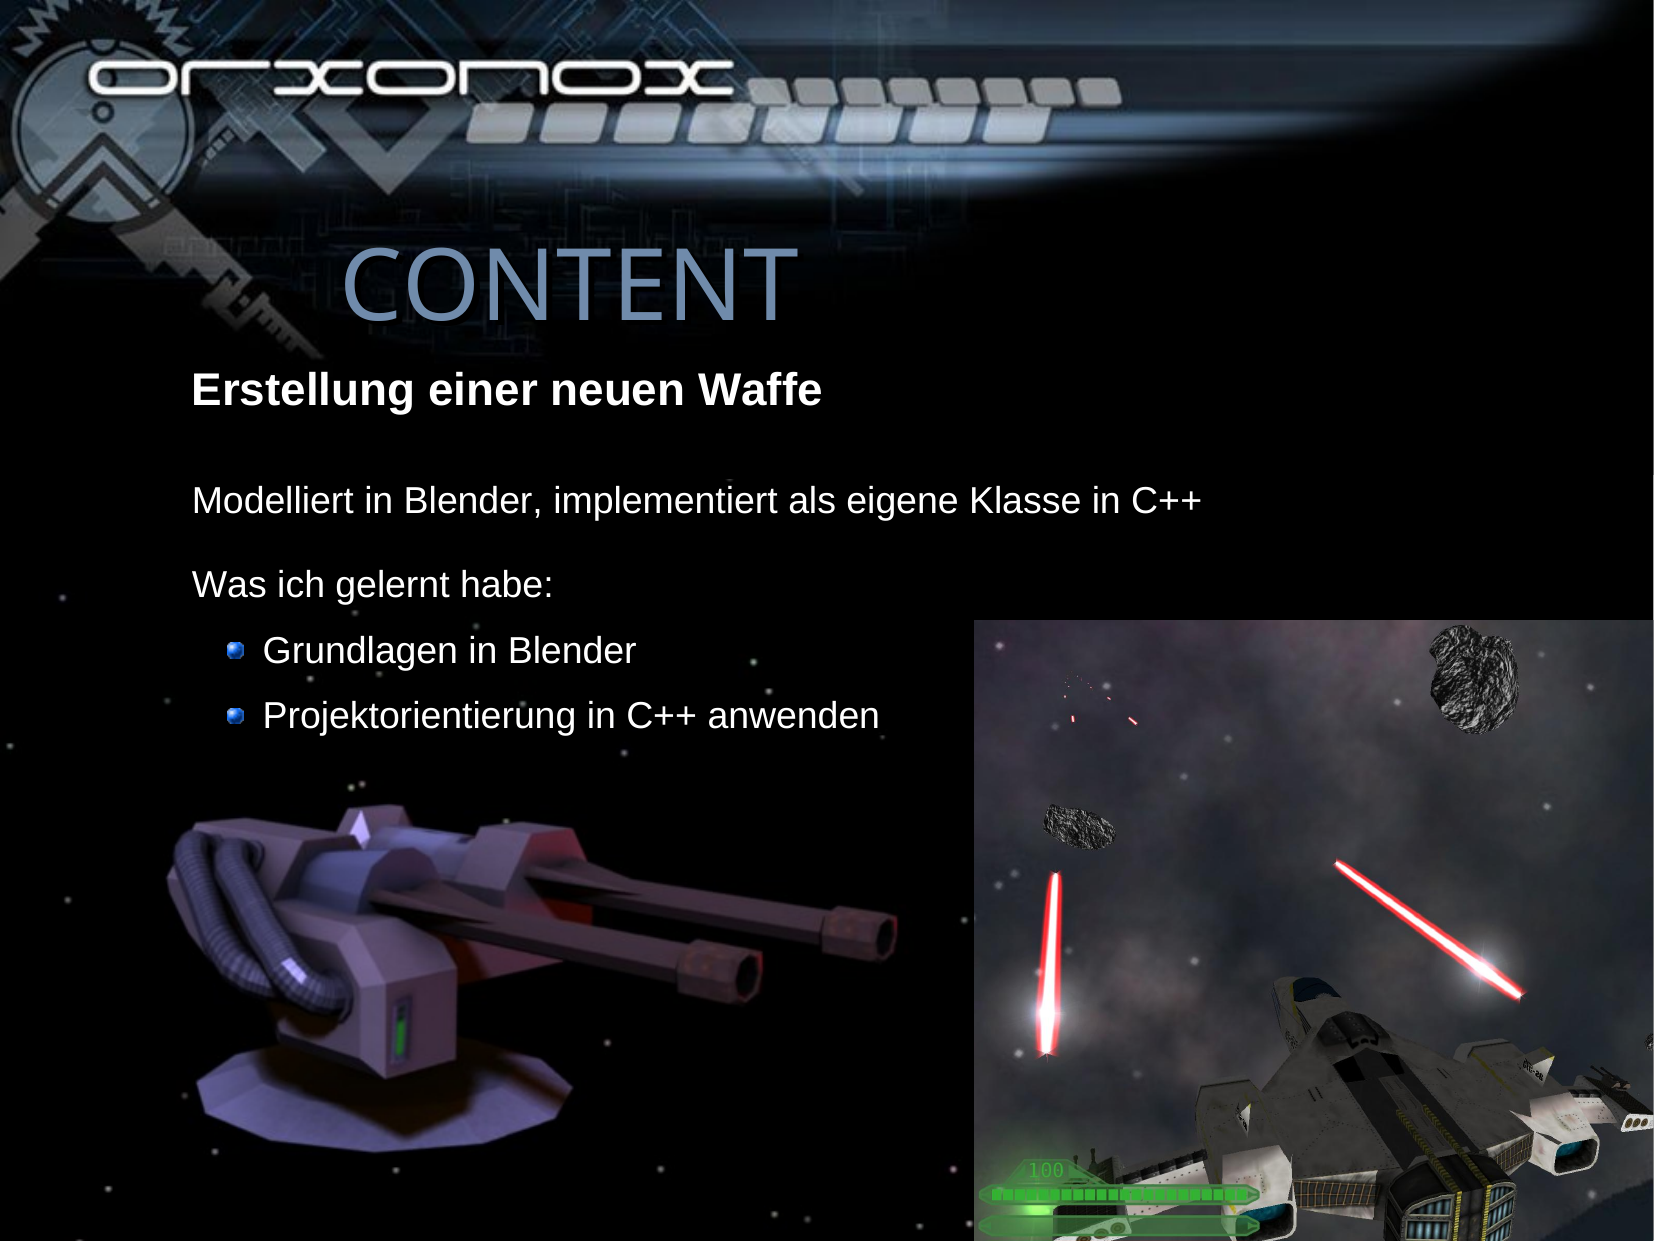

CONTENT
Erstellung einer neuen Waffe
Modelliert in Blender, implementiert als eigene Klasse in C++
Was ich gelernt habe:
Grundlagen in Blender
Projektorientierung in C++ anwenden